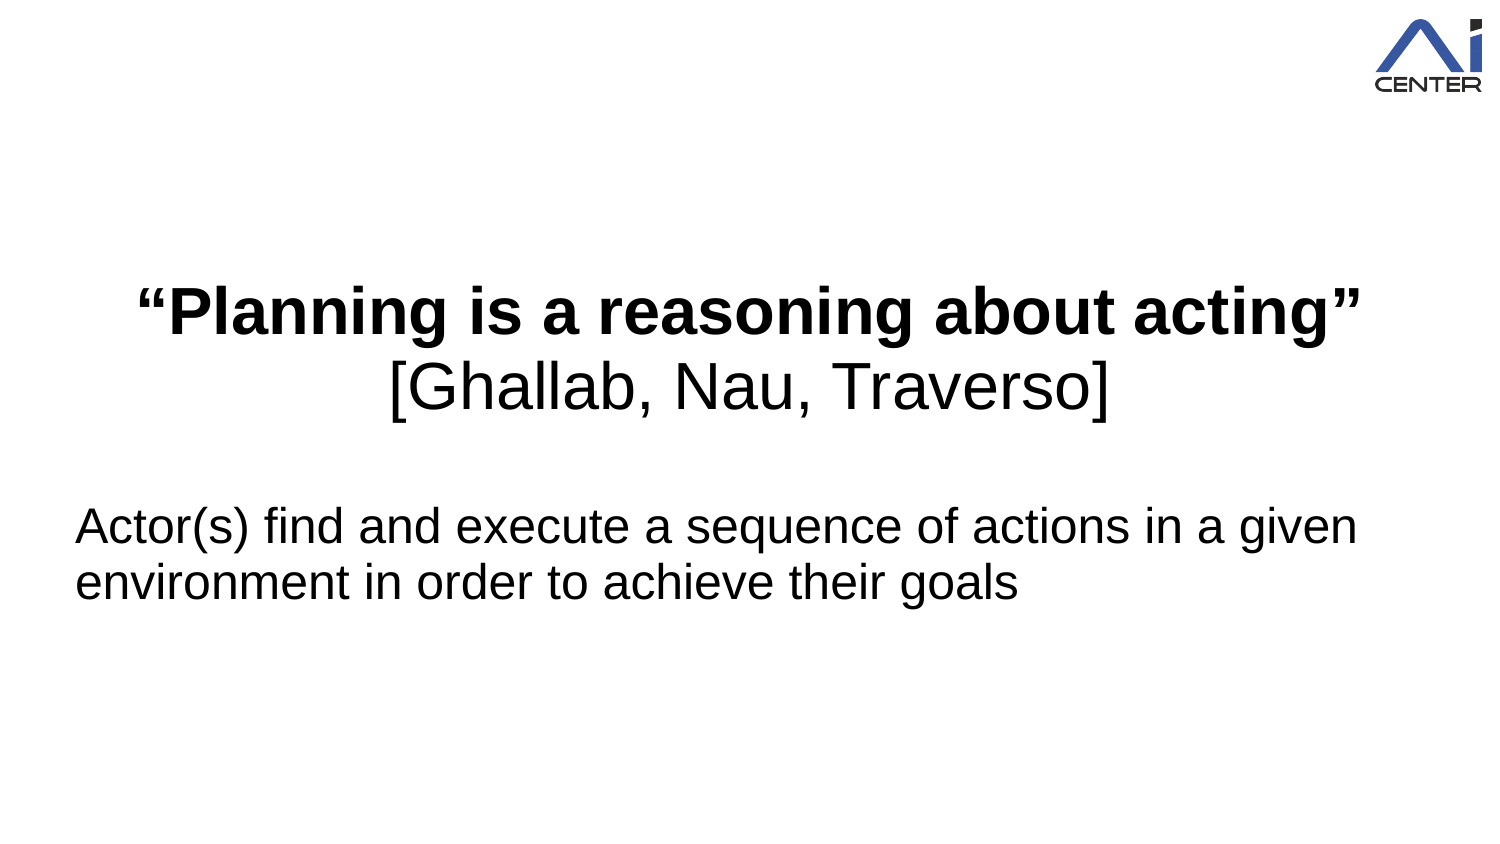

# “Planning is a reasoning about acting” [Ghallab, Nau, Traverso]
Actor(s) find and execute a sequence of actions in a given environment in order to achieve their goals